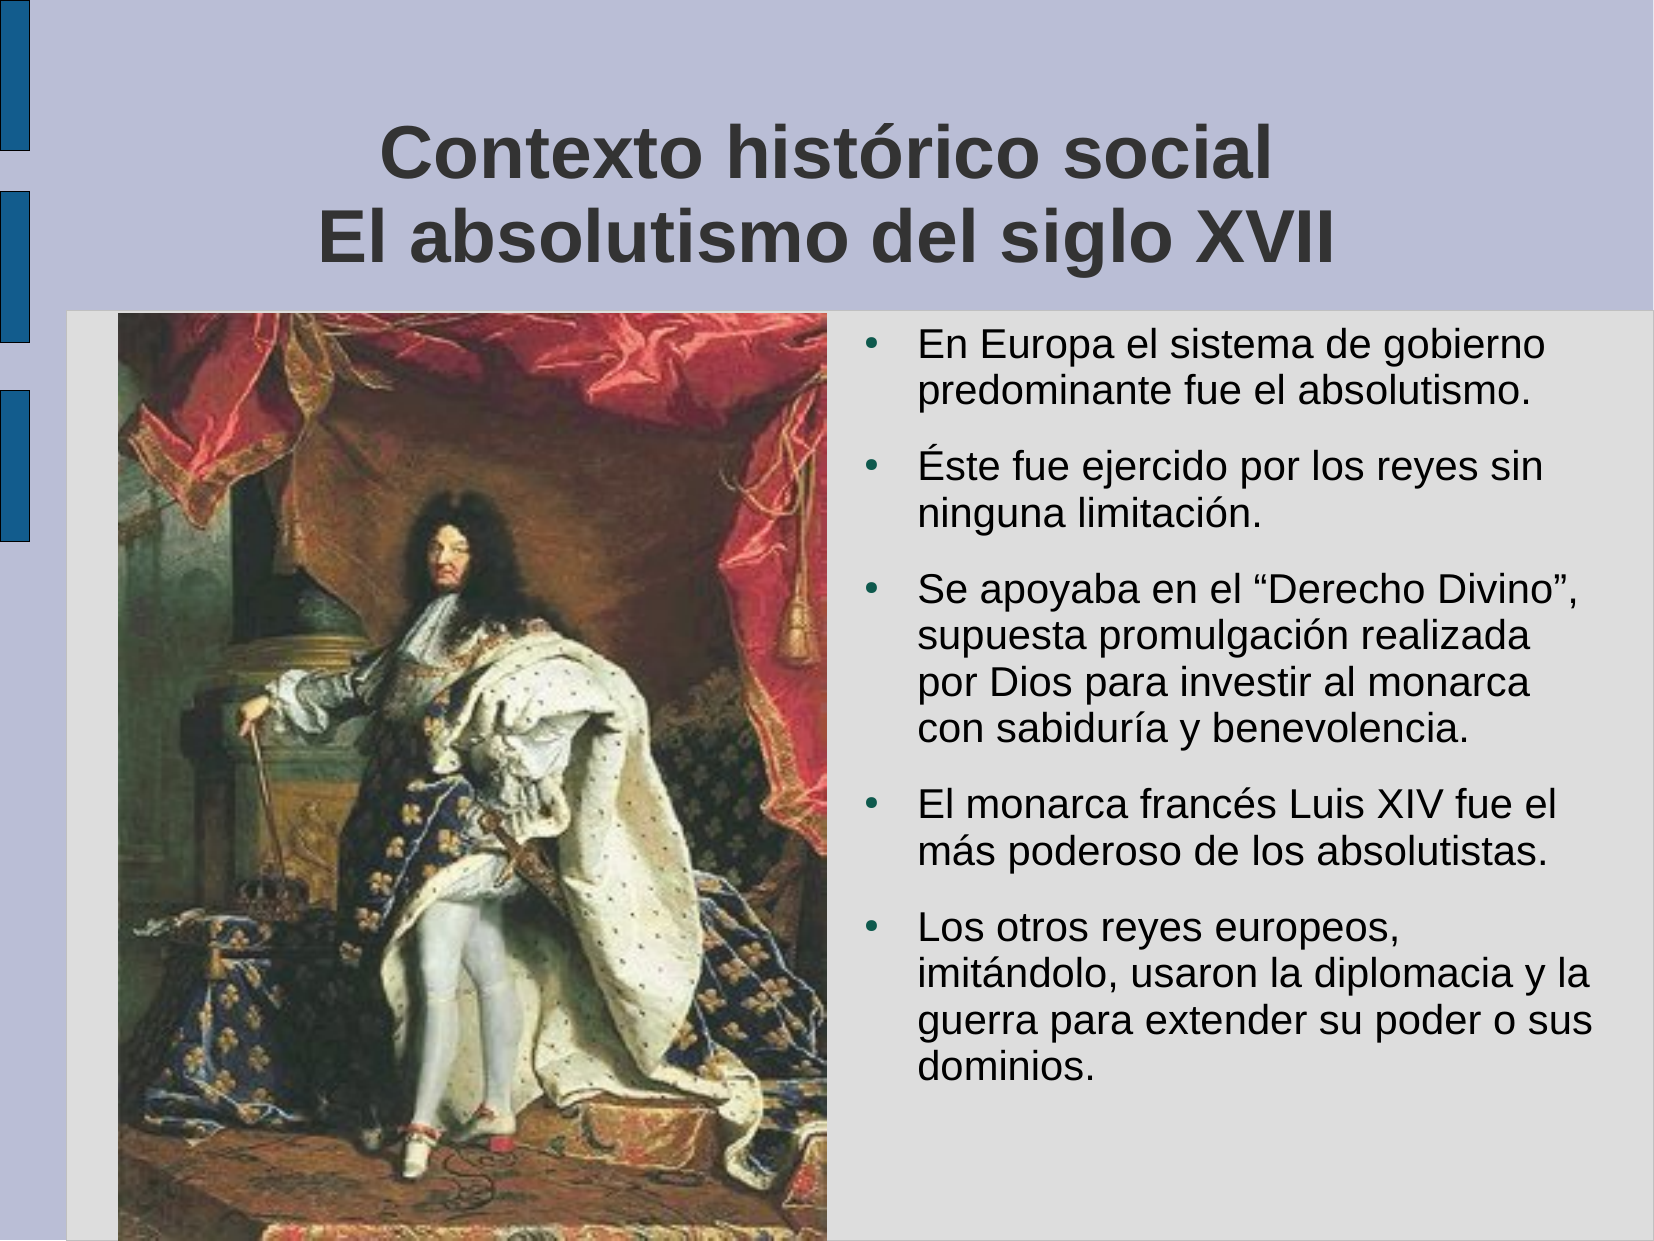

# Contexto histórico social El absolutismo del siglo XVII
En Europa el sistema de gobierno predominante fue el absolutismo.
Éste fue ejercido por los reyes sin ninguna limitación.
Se apoyaba en el “Derecho Divino”, supuesta promulgación realizada por Dios para investir al monarca con sabiduría y benevolencia.
El monarca francés Luis XIV fue el más poderoso de los absolutistas.
Los otros reyes europeos, imitándolo, usaron la diplomacia y la guerra para extender su poder o sus dominios.